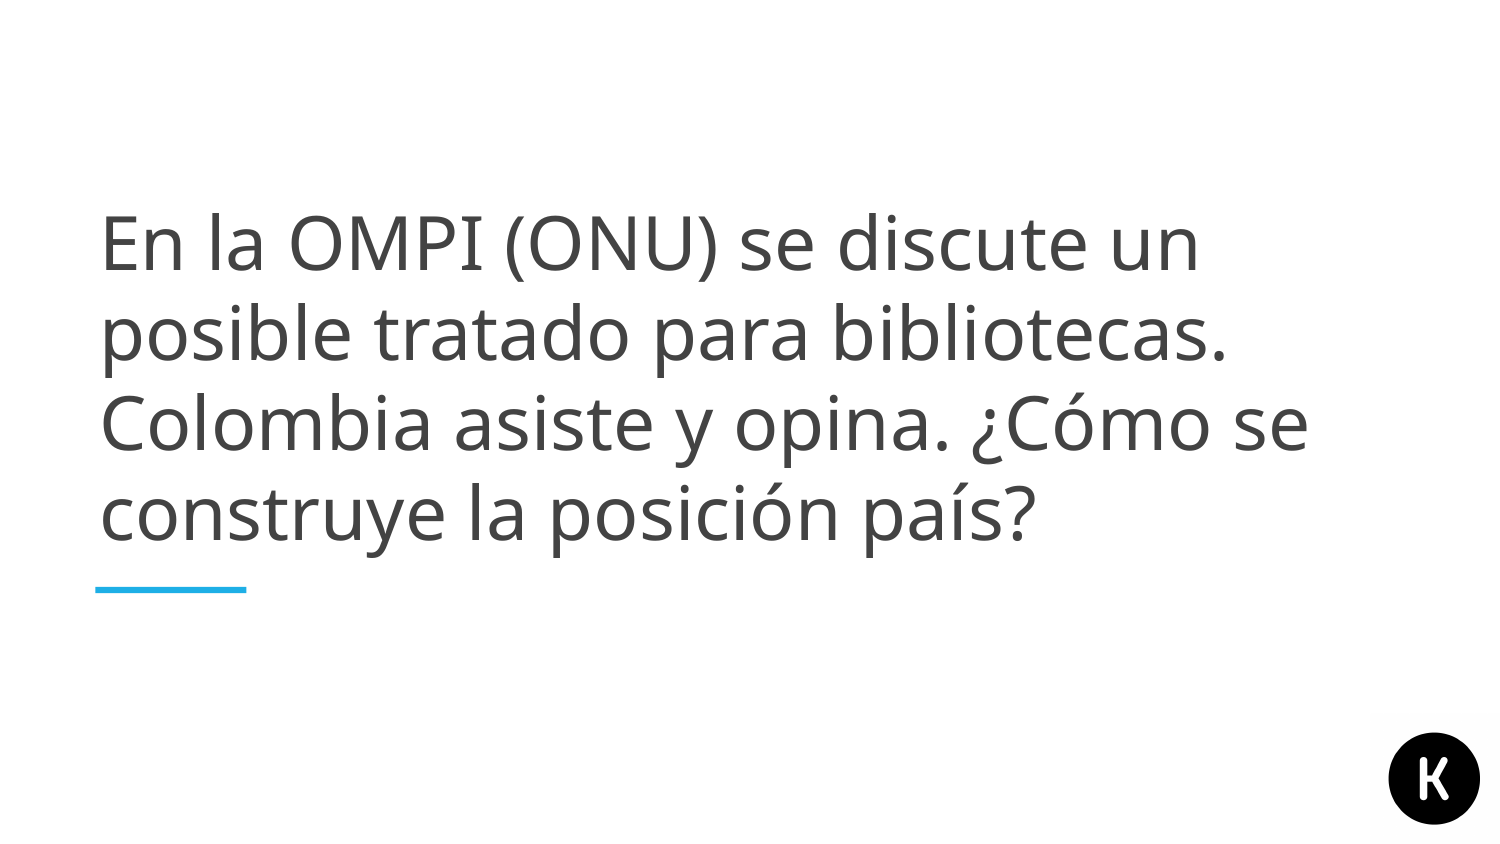

# En la OMPI (ONU) se discute un posible tratado para bibliotecas. Colombia asiste y opina. ¿Cómo se construye la posición país?